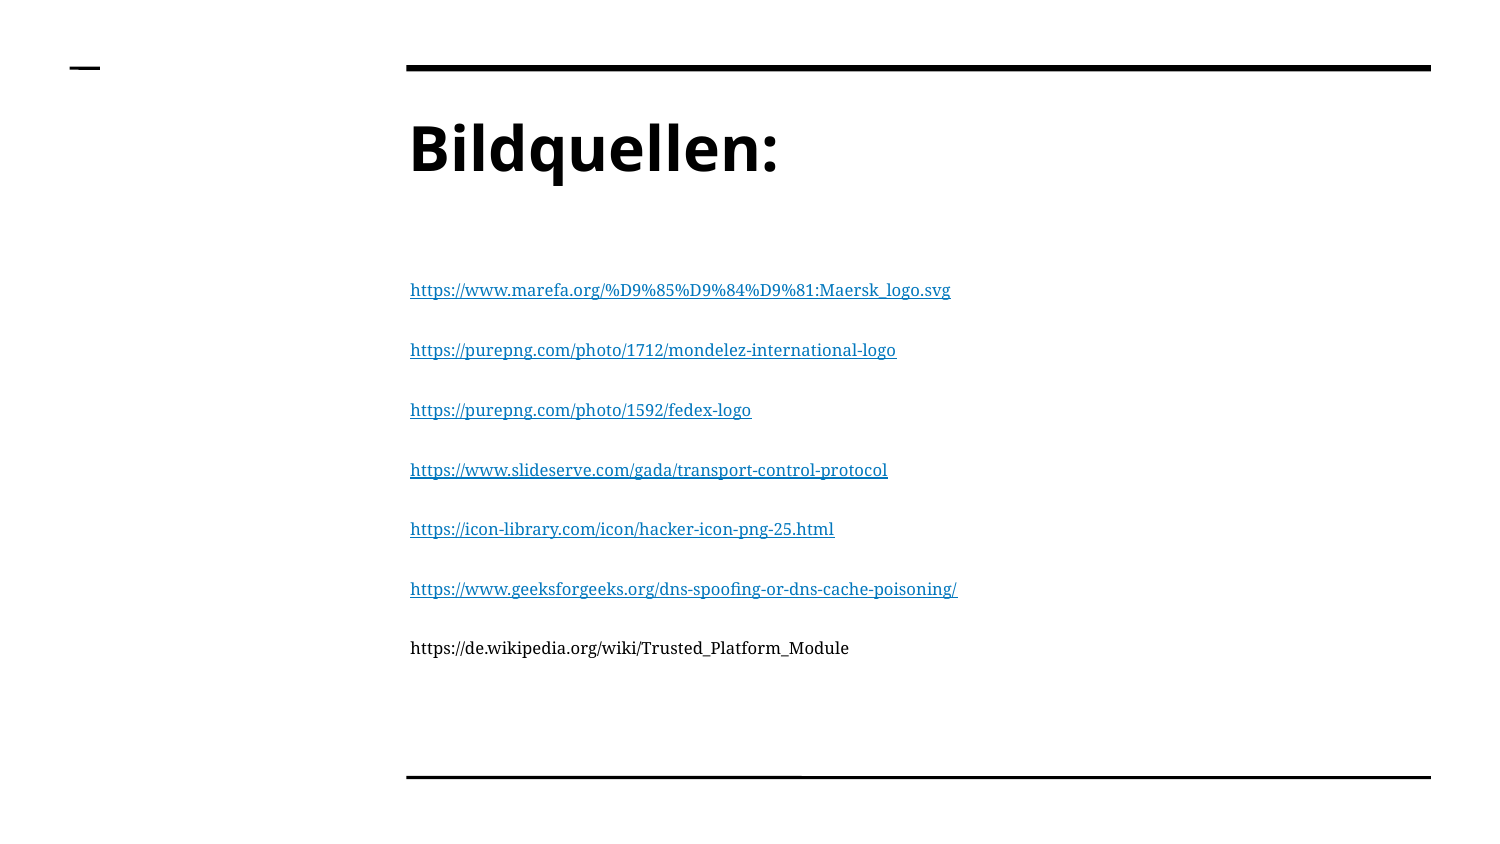

# Bildquellen:
https://www.marefa.org/%D9%85%D9%84%D9%81:Maersk_logo.svg
https://purepng.com/photo/1712/mondelez-international-logo
https://purepng.com/photo/1592/fedex-logo
https://www.slideserve.com/gada/transport-control-protocol
https://icon-library.com/icon/hacker-icon-png-25.html
https://www.geeksforgeeks.org/dns-spoofing-or-dns-cache-poisoning/
https://de.wikipedia.org/wiki/Trusted_Platform_Module